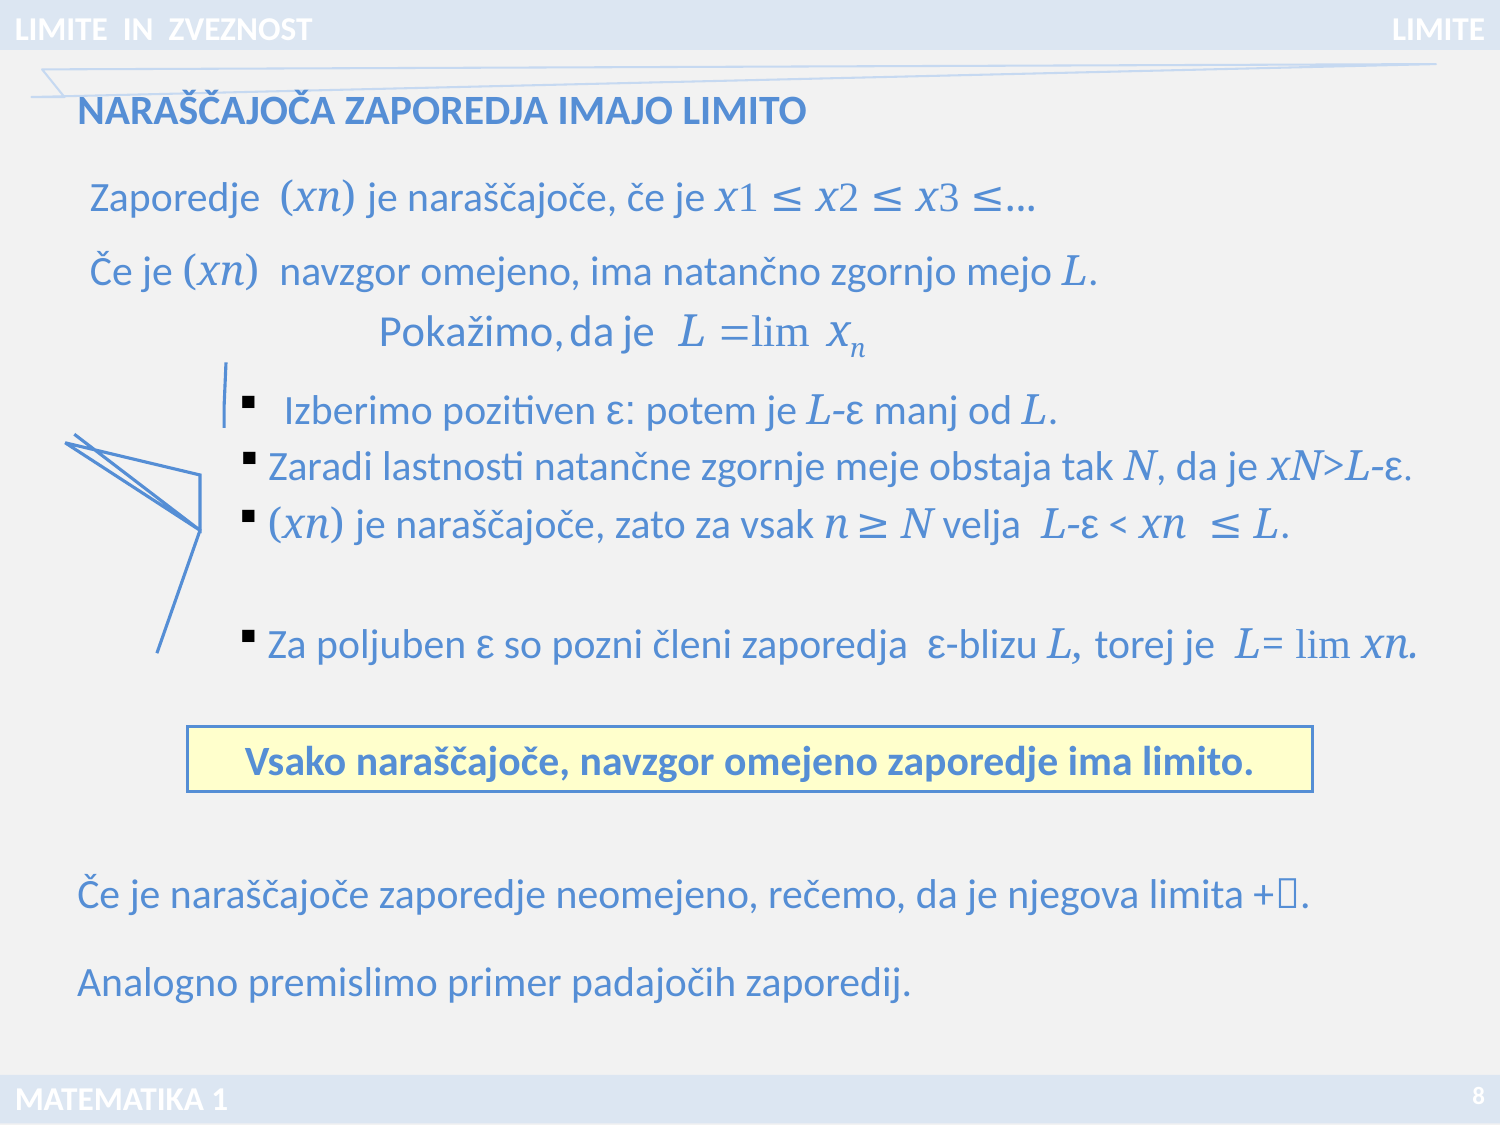

LIMITE IN ZVEZNOST
LIMITE
NARAŠČAJOČA ZAPOREDJA IMAJO LIMITO
Zaporedje (xn) je naraščajoče, če je x1 ≤ x2 ≤ x3 ≤...
Če je (xn) navzgor omejeno, ima natančno zgornjo mejo L.
 Izberimo pozitiven ε: potem je L-ε manj od L.
Zaradi lastnosti natančne zgornje meje obstaja tak N, da je xN>L-ε.
(xn) je naraščajoče, zato za vsak n ≥ N velja L-ε < xn ≤ L.
Za poljuben ε so pozni členi zaporedja ε-blizu L, torej je L= lim xn.
Vsako naraščajoče, navzgor omejeno zaporedje ima limito.
Če je naraščajoče zaporedje neomejeno, rečemo, da je njegova limita +.
Analogno premislimo primer padajočih zaporedij.
MATEMATIKA 1